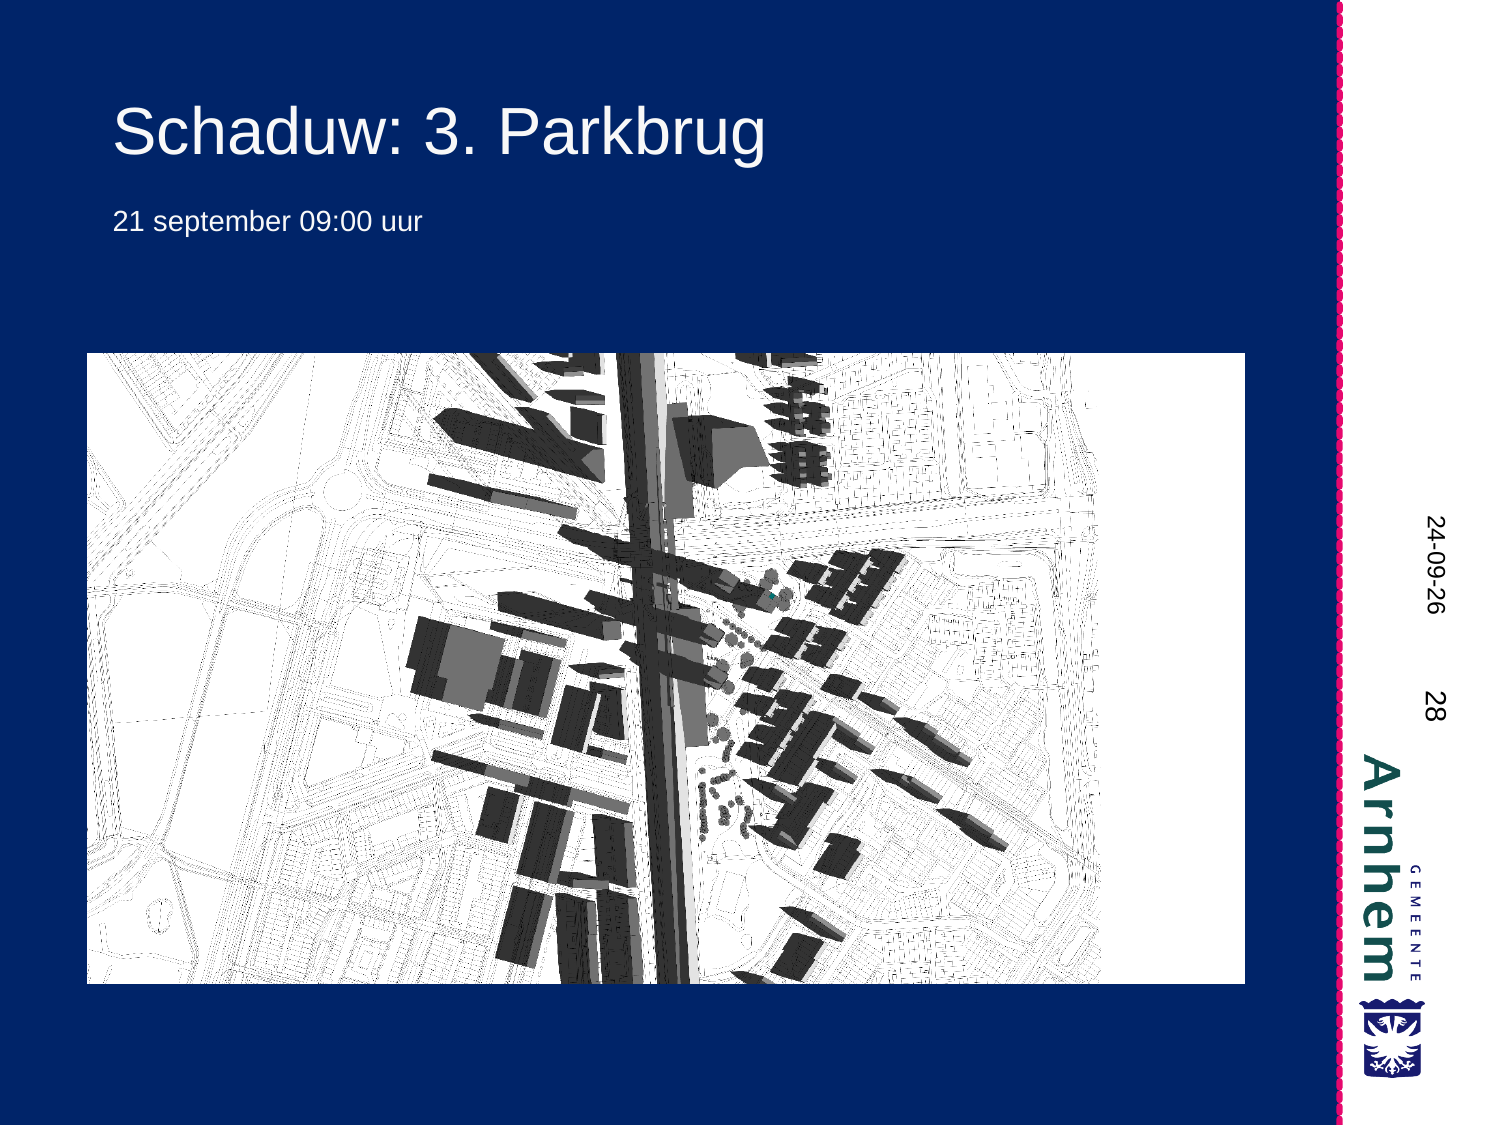

Schaduw: 3. Parkbrug
21 september 09:00 uur